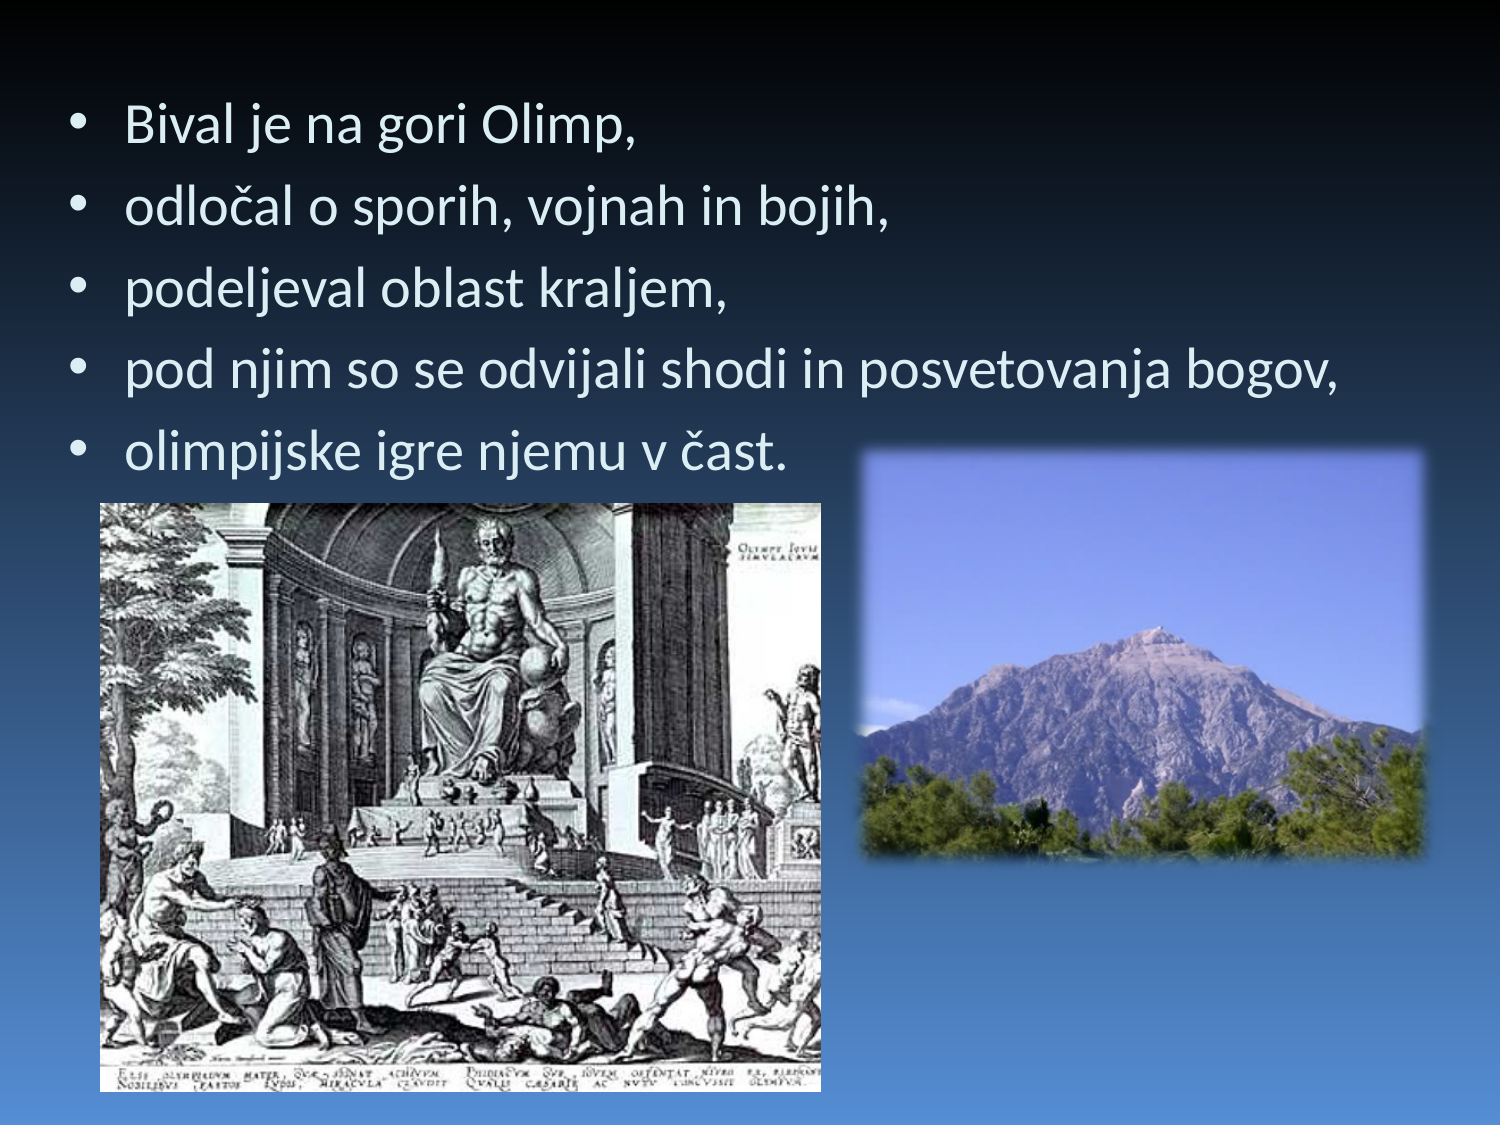

# Bival je na gori Olimp,
odločal o sporih, vojnah in bojih,
podeljeval oblast kraljem,
pod njim so se odvijali shodi in posvetovanja bogov,
olimpijske igre njemu v čast.